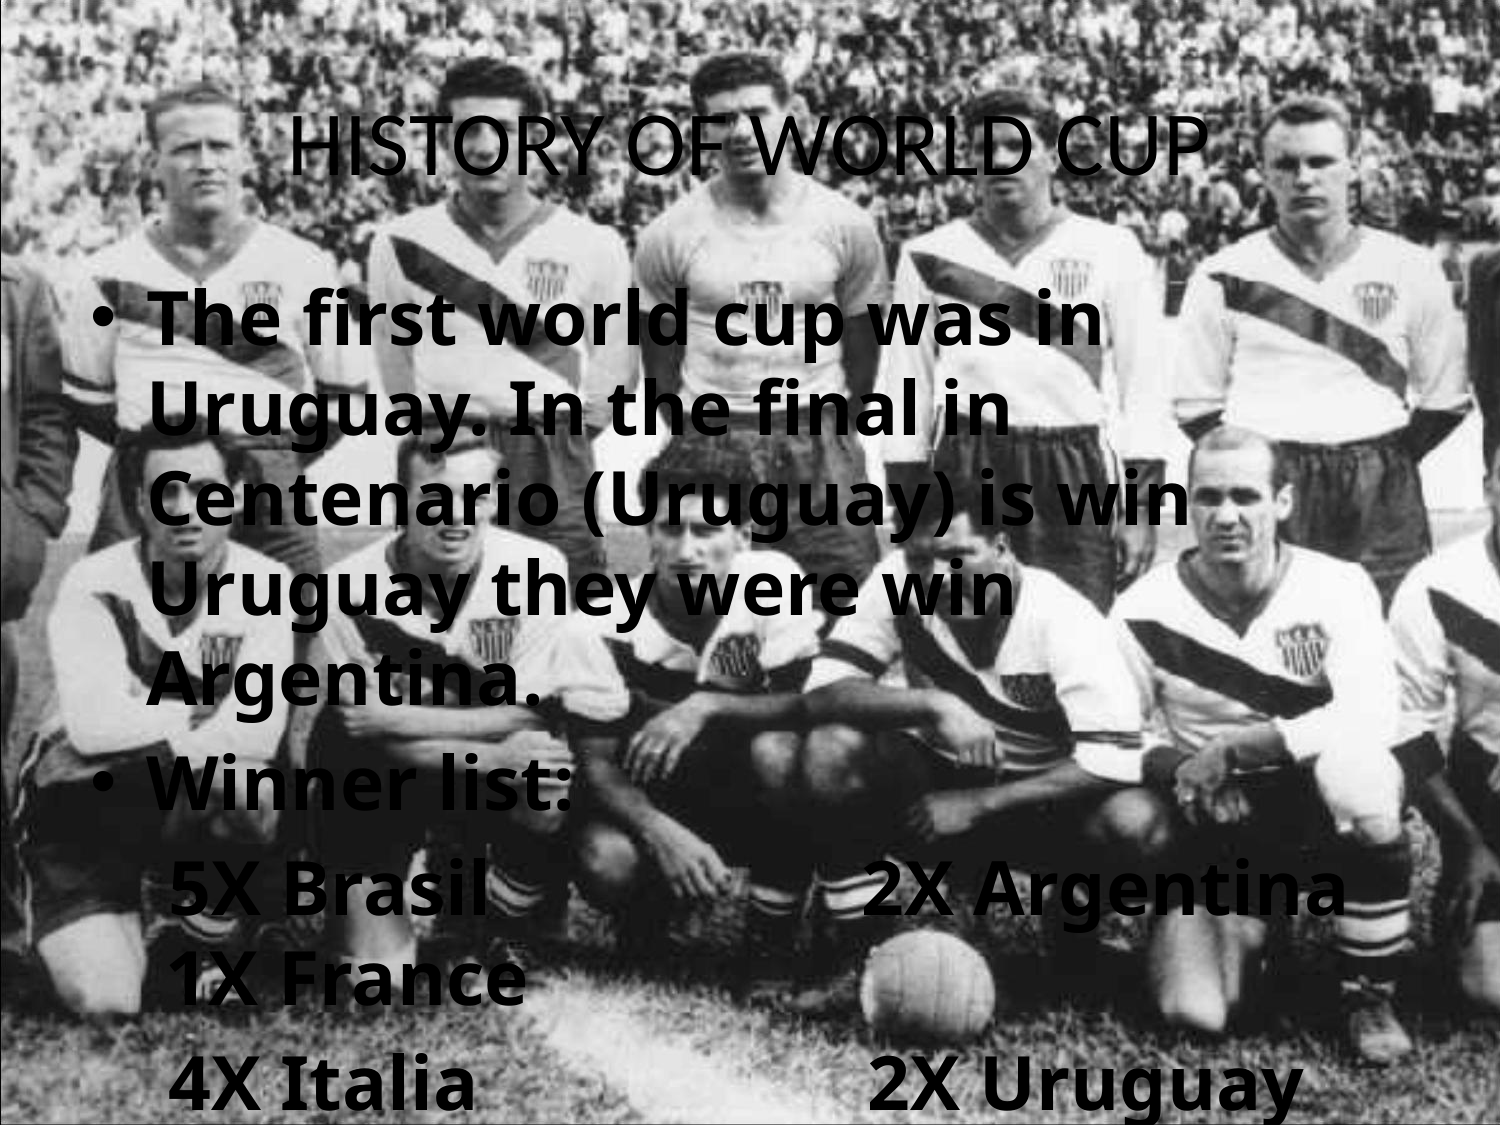

# HISTORY OF WORLD CUP
The first world cup was in Uruguay. In the final in Centenario (Uruguay) is win Uruguay they were win Argentina.
Winner list:
 5X Brasil 2X Argentina 1X France
 4X Italia 2X Uruguay
 3X Deutschland 1X England